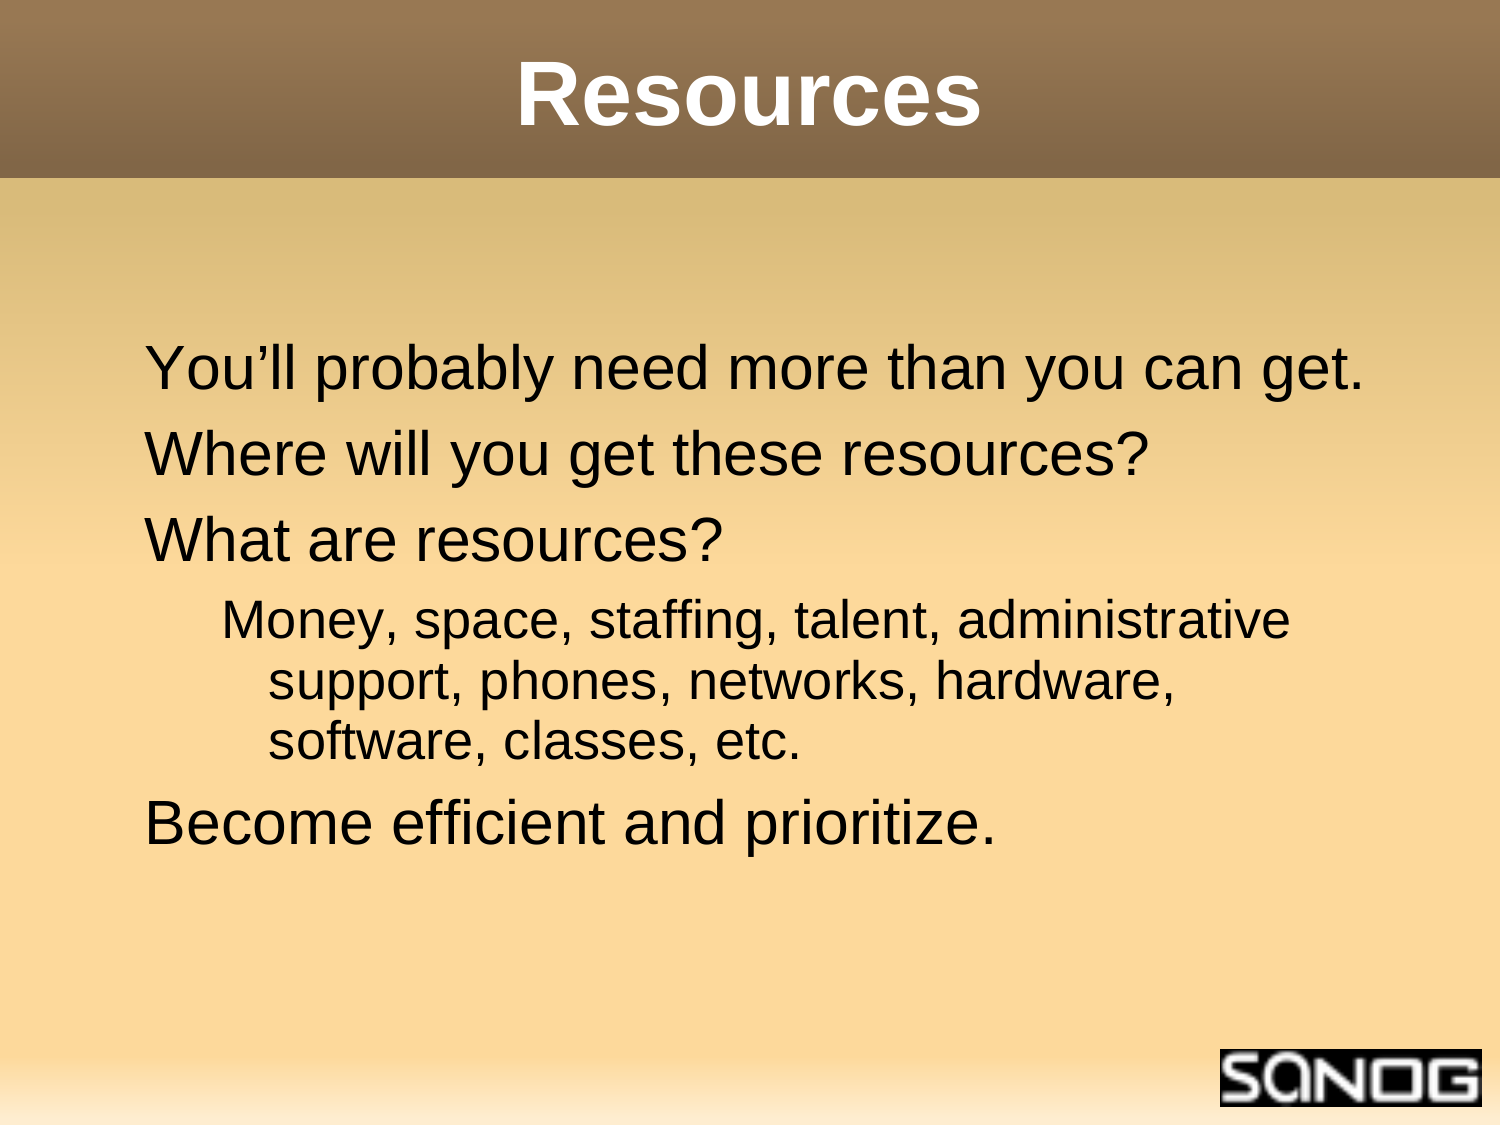

# Resources
You’ll probably need more than you can get.
Where will you get these resources?
What are resources?
Money, space, staffing, talent, administrative support, phones, networks, hardware, software, classes, etc.
Become efficient and prioritize.